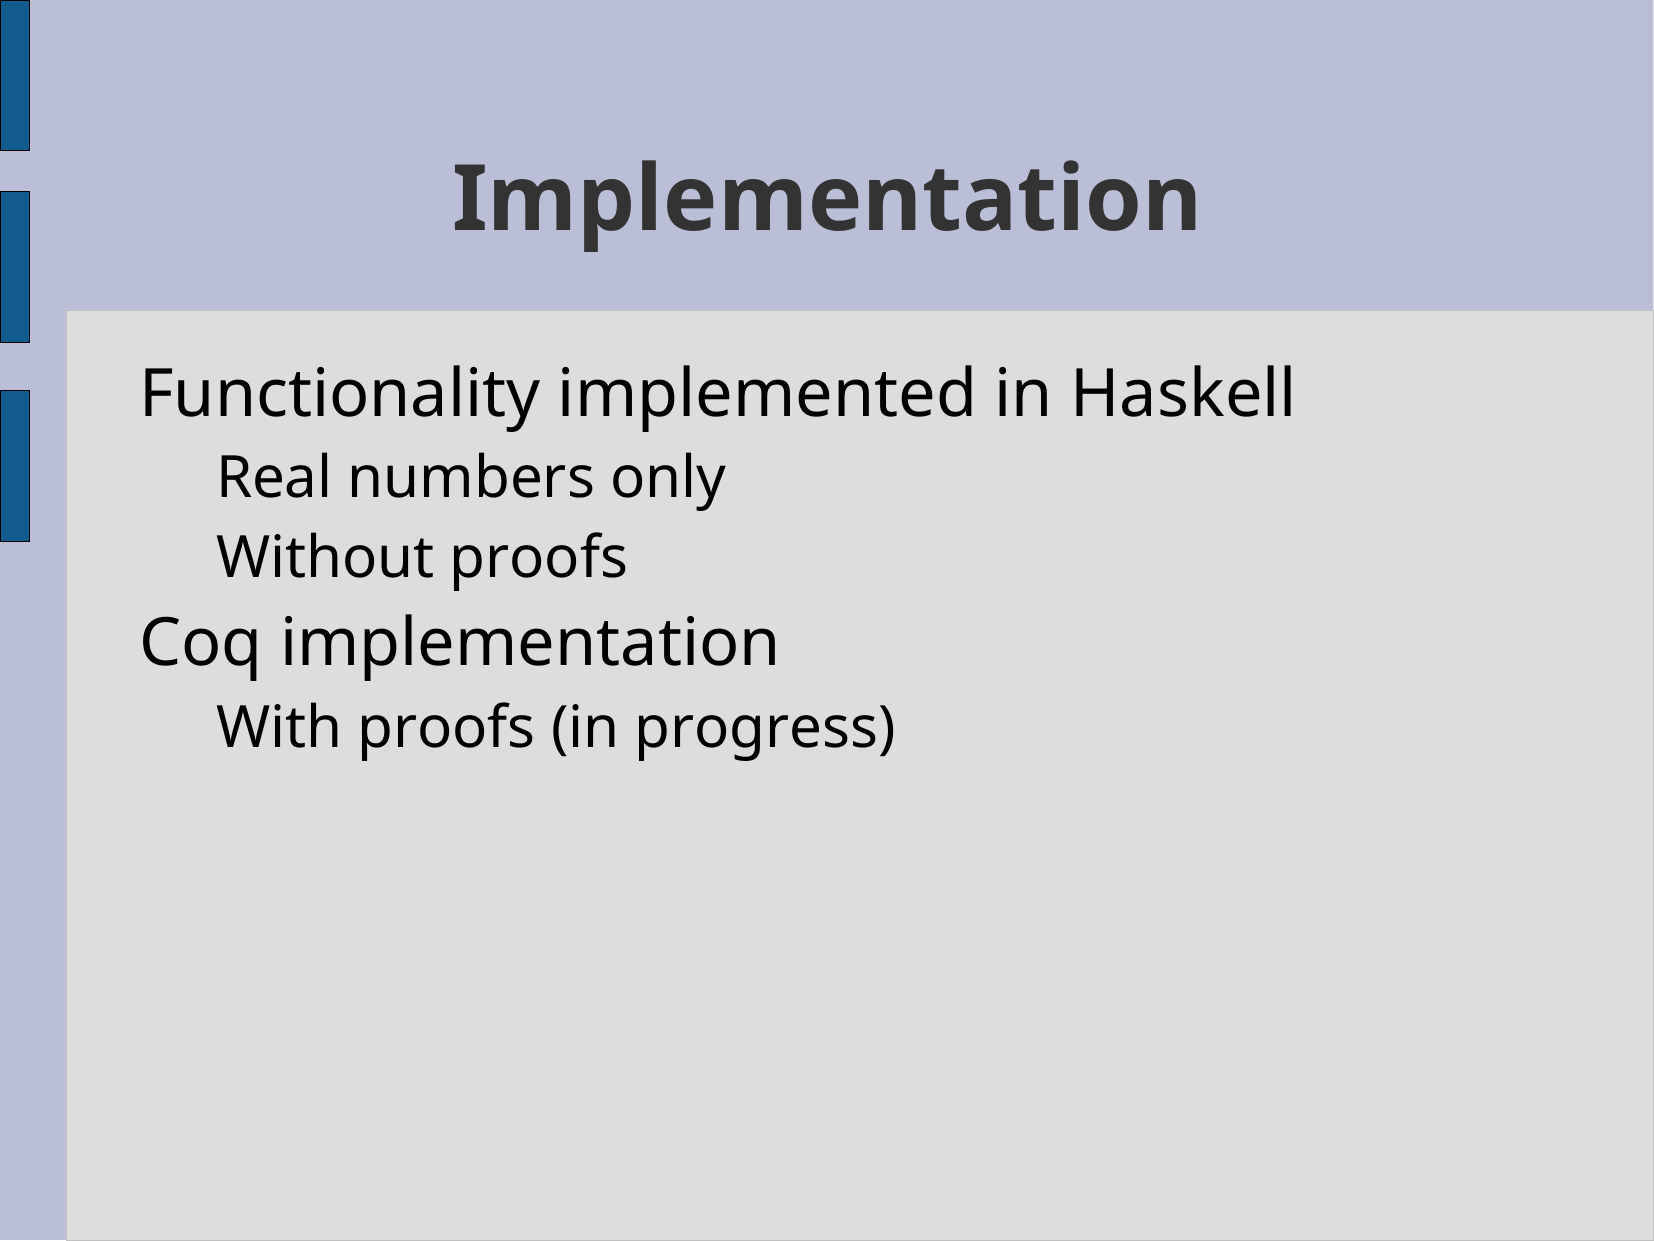

# Implementation
Functionality implemented in Haskell
Real numbers only
Without proofs
Coq implementation
With proofs (in progress)